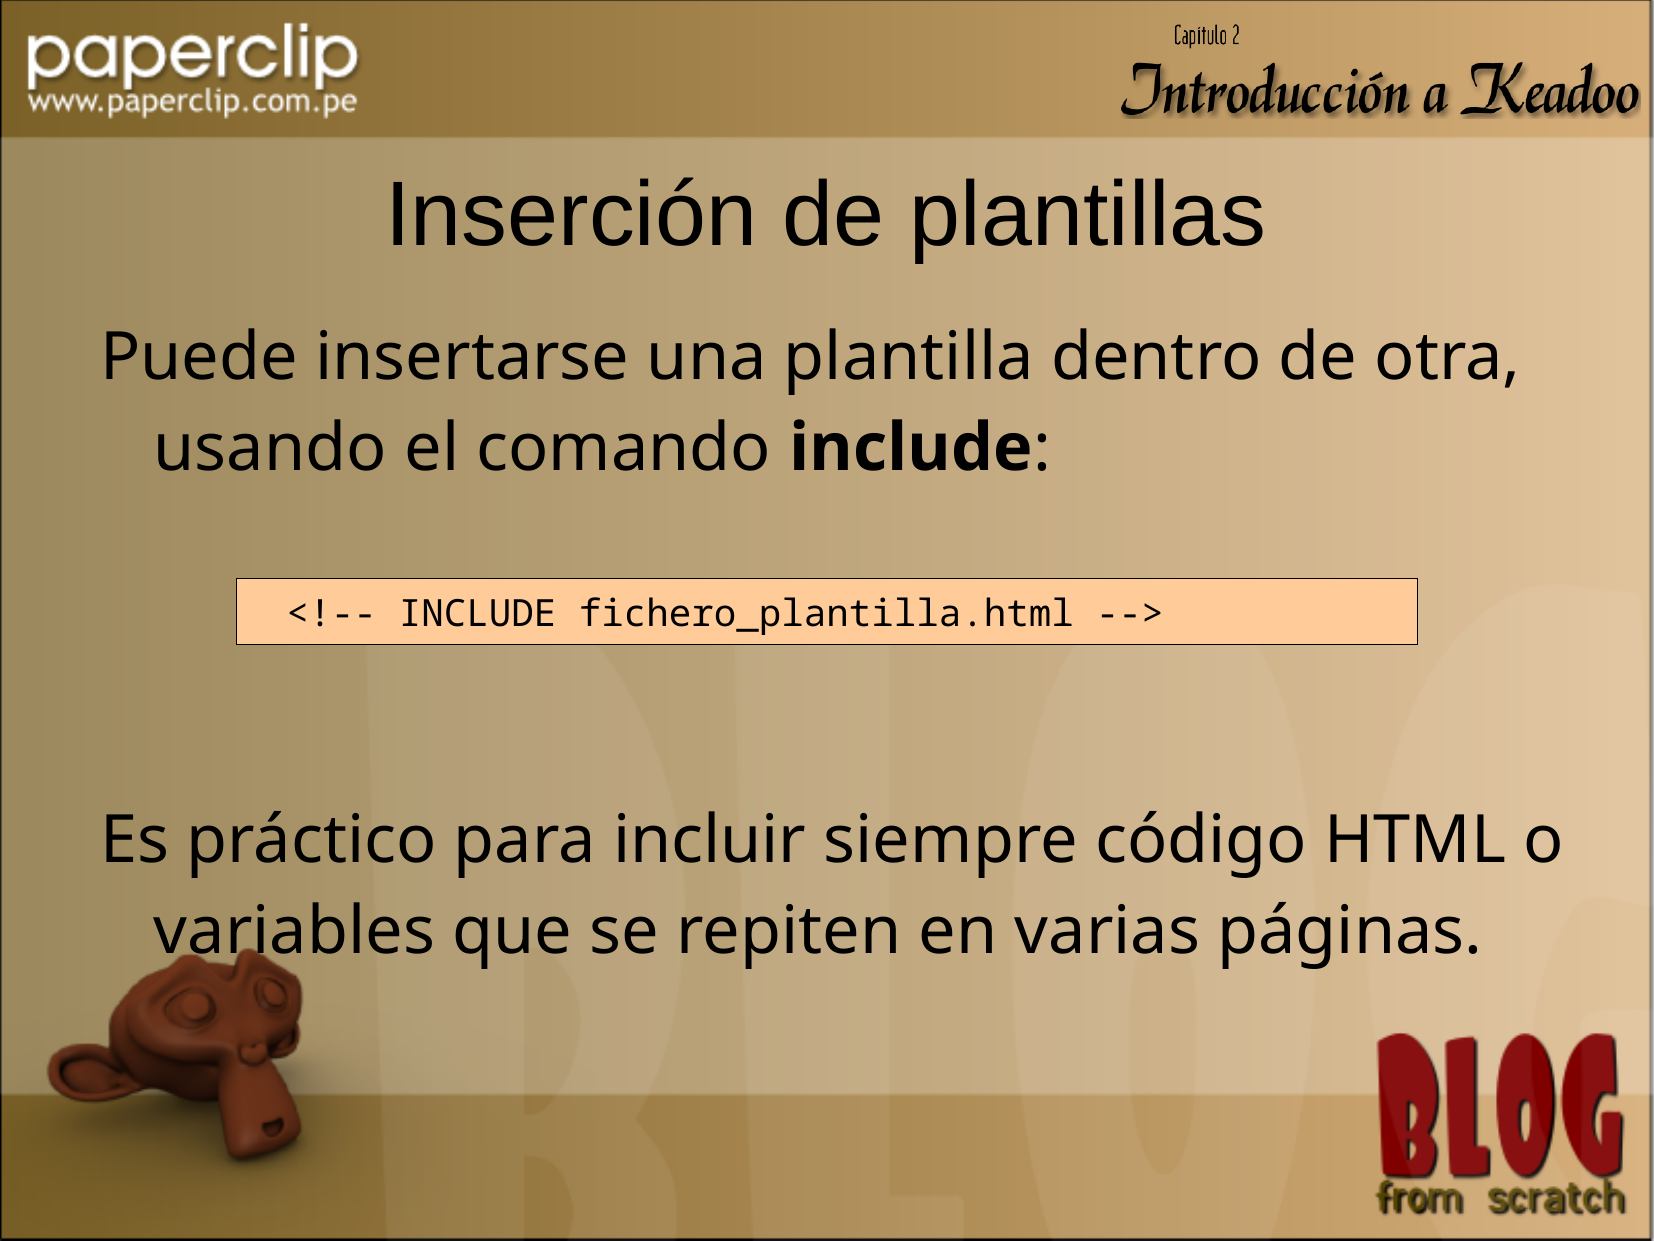

# Inserción de plantillas
Puede insertarse una plantilla dentro de otra, usando el comando include:
Es práctico para incluir siempre código HTML o variables que se repiten en varias páginas.
<!-- INCLUDE fichero_plantilla.html -->